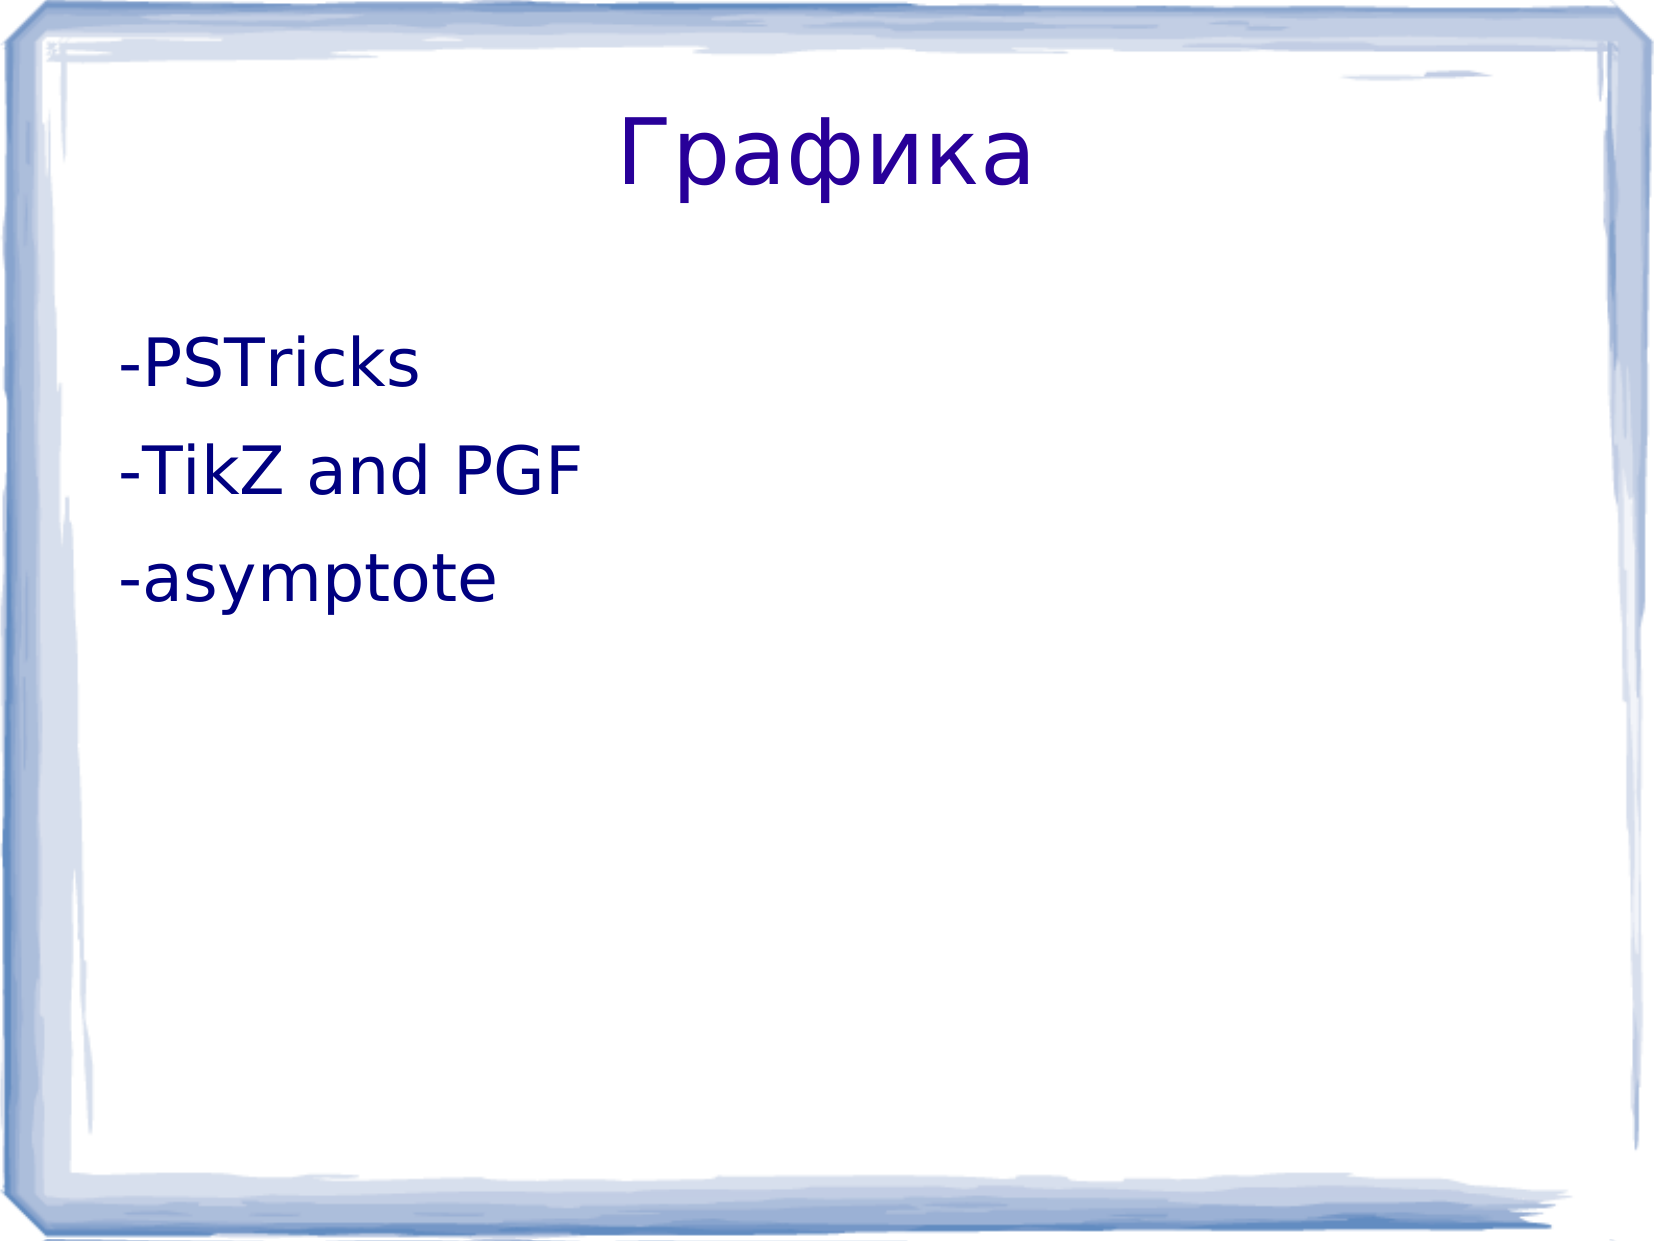

# Графика
-PSTricks
-TikZ and PGF
-asymptote